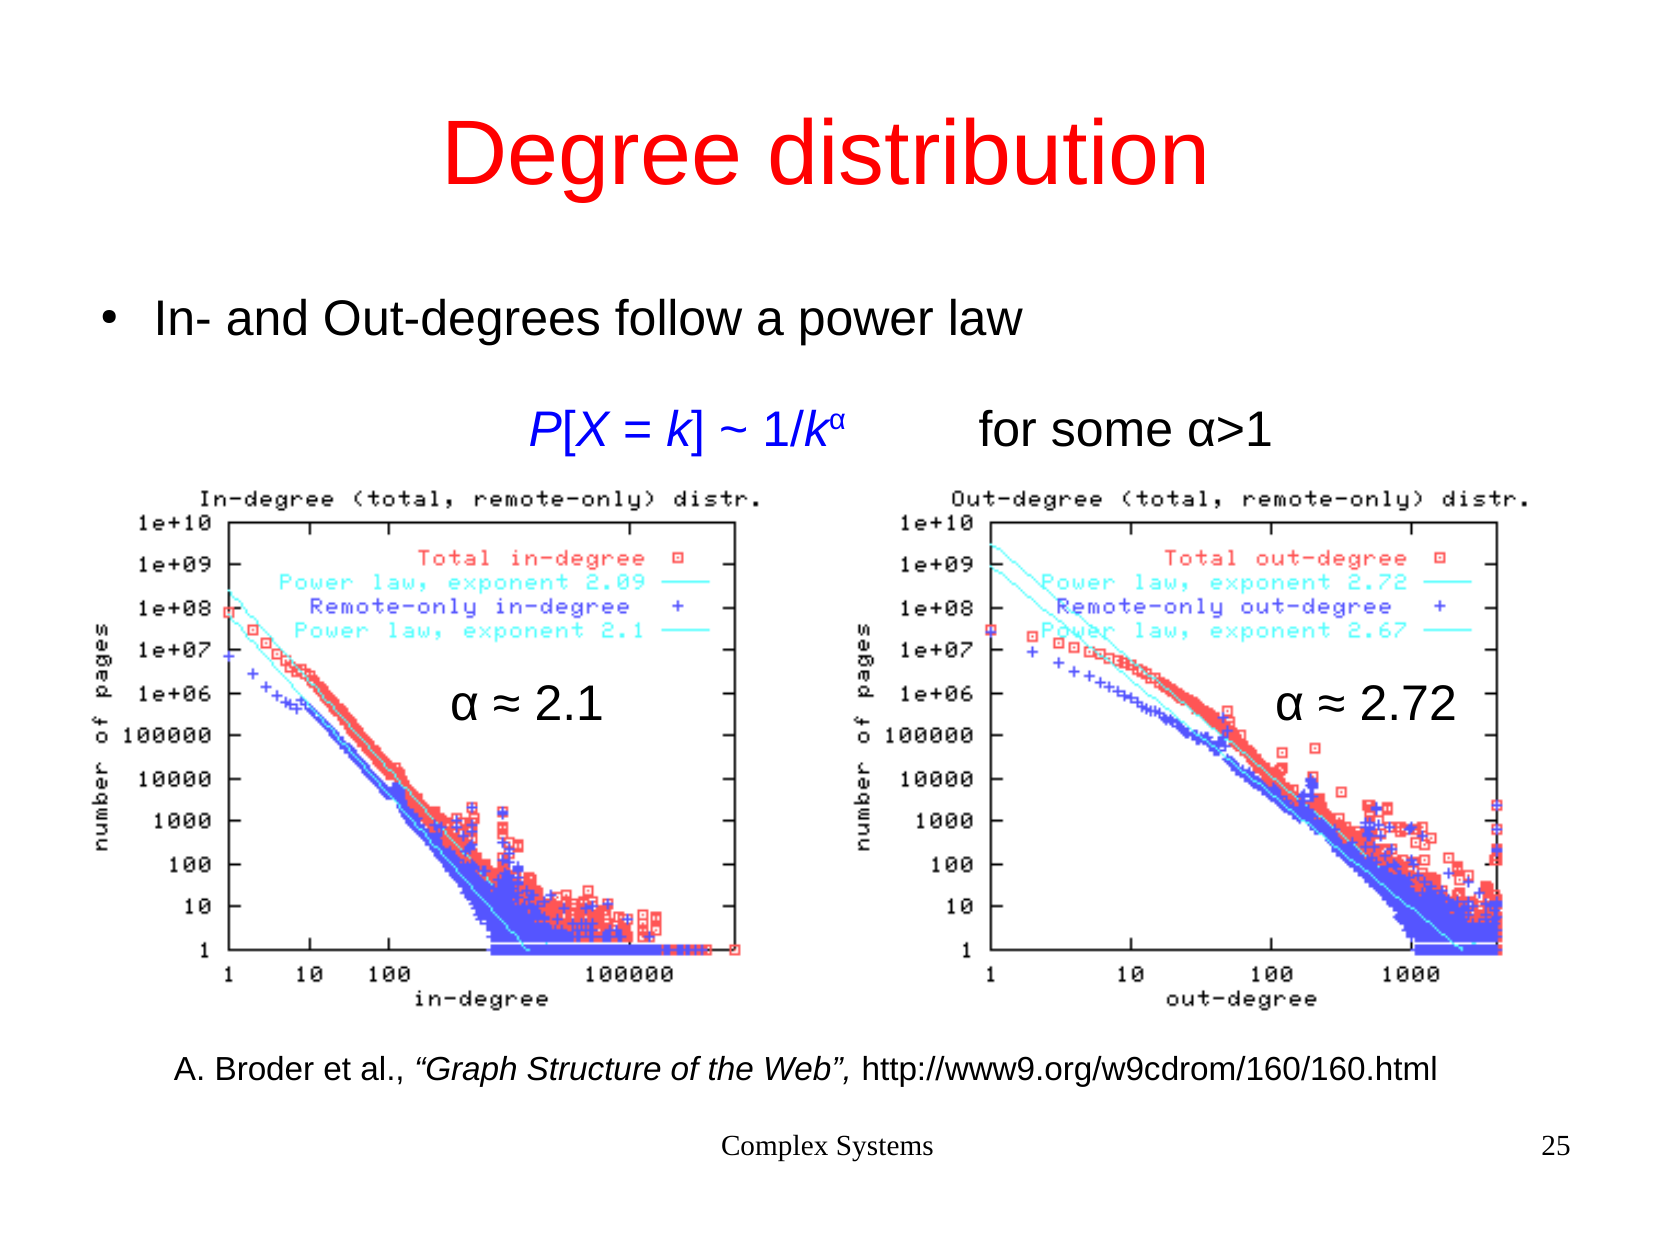

# Degree distribution
In- and Out-degrees follow a power law
					P[X = k] ~ 1/kα 		for some α>1
α ≈ 2.1
α ≈ 2.72
A. Broder et al., “Graph Structure of the Web”, http://www9.org/w9cdrom/160/160.html
Complex Systems
25